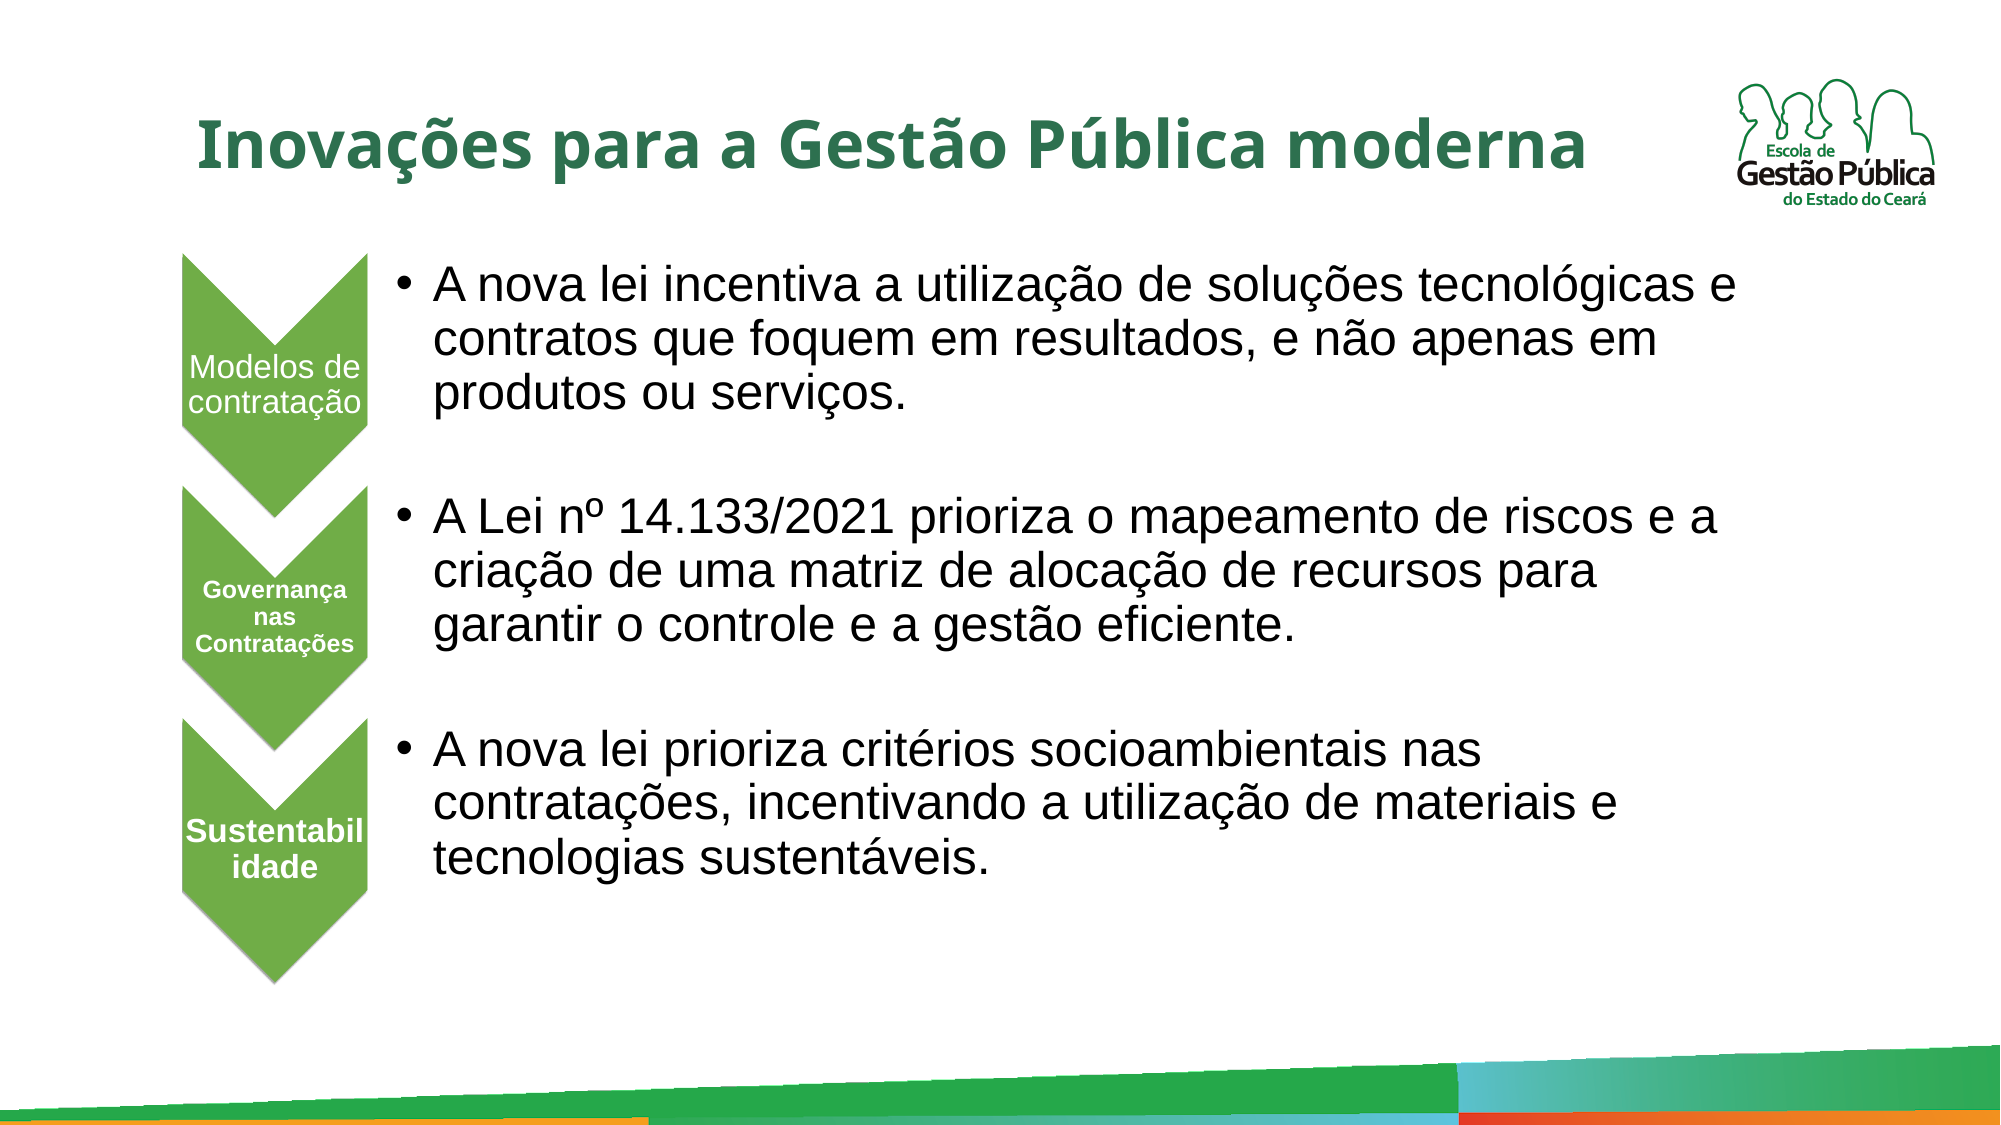

Inovações para a Gestão Pública moderna
A nova lei incentiva a utilização de soluções tecnológicas e contratos que foquem em resultados, e não apenas em produtos ou serviços.
Modelos de contratação
A Lei nº 14.133/2021 prioriza o mapeamento de riscos e a criação de uma matriz de alocação de recursos para garantir o controle e a gestão eficiente.
Governança nas Contratações
A nova lei prioriza critérios socioambientais nas contratações, incentivando a utilização de materiais e tecnologias sustentáveis.
Sustentabilidade